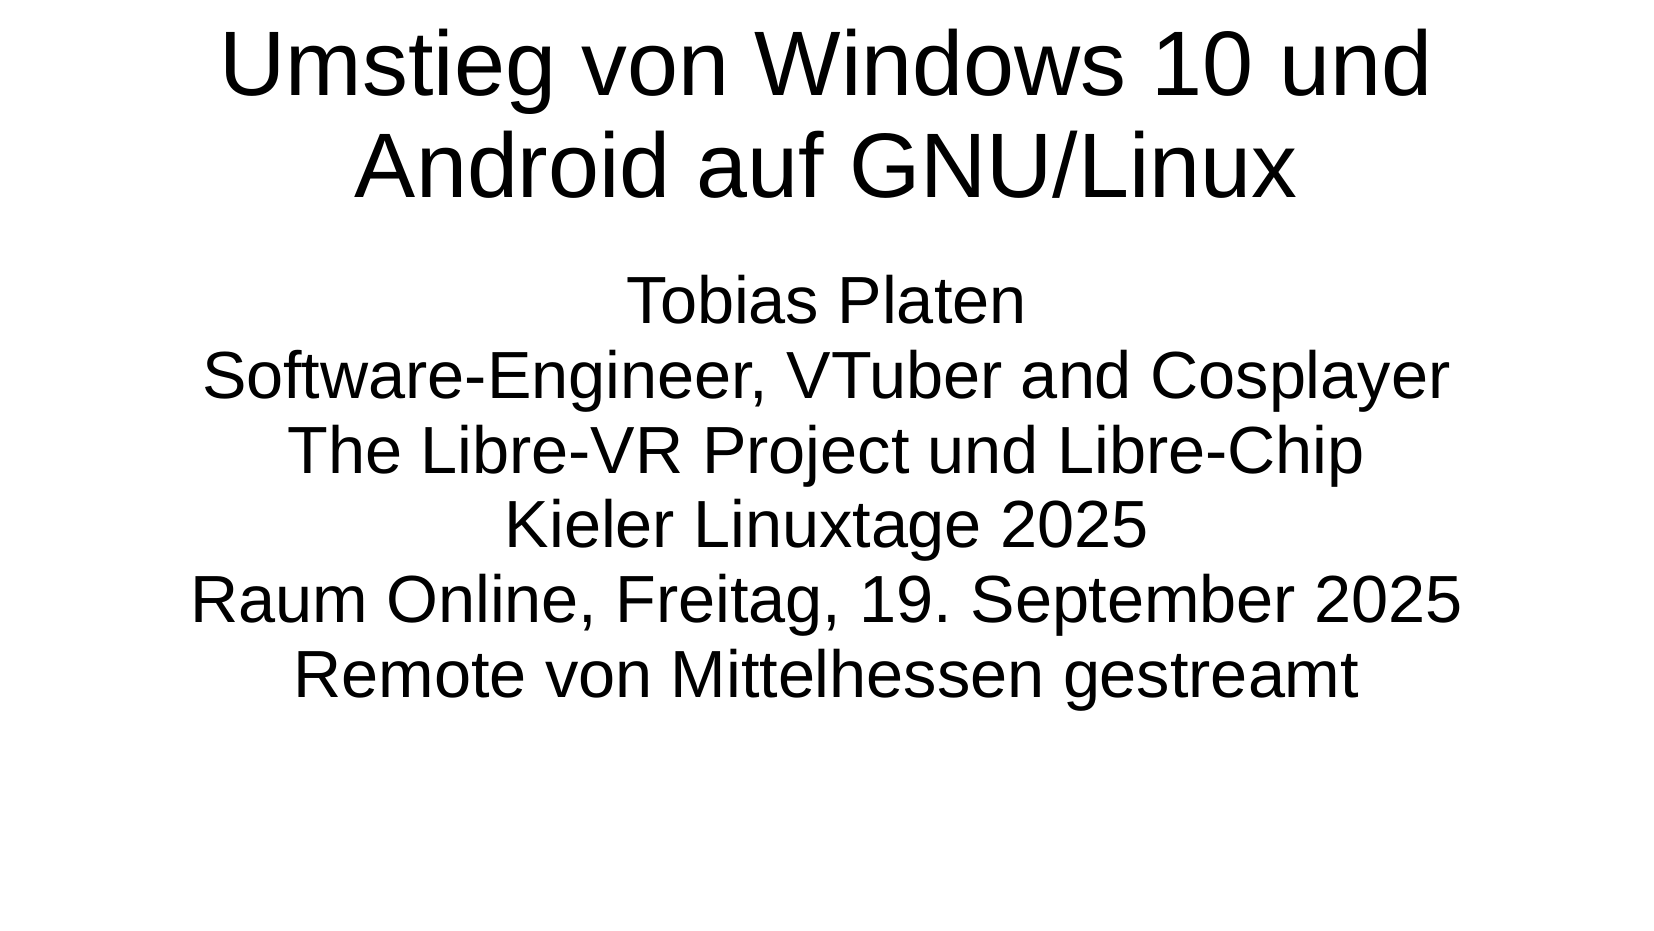

# Umstieg von Windows 10 und Android auf GNU/Linux
Tobias Platen
Software-Engineer, VTuber and Cosplayer
The Libre-VR Project und Libre-Chip
Kieler Linuxtage 2025
Raum Online, Freitag, 19. September 2025
Remote von Mittelhessen gestreamt